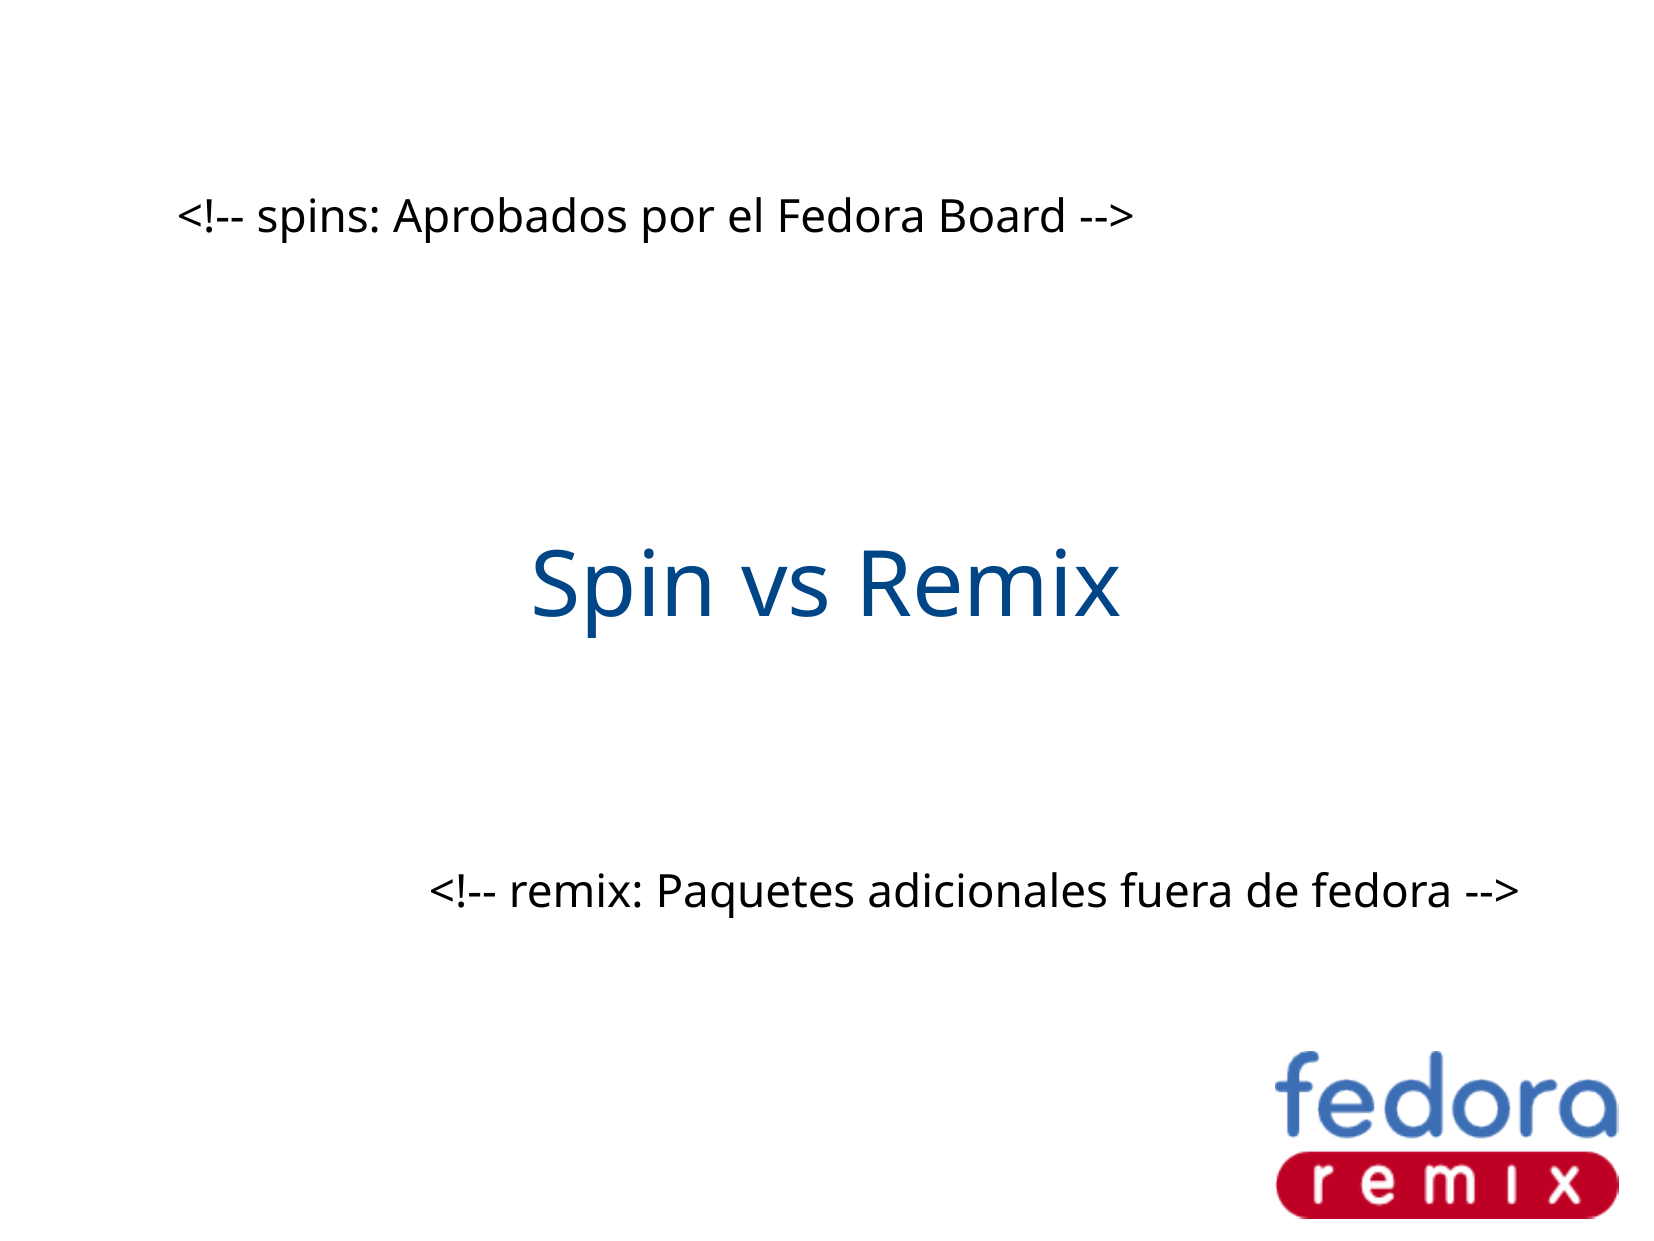

<!-- spins: Aprobados por el Fedora Board -->
# Spin vs Remix
<!-- remix: Paquetes adicionales fuera de fedora -->